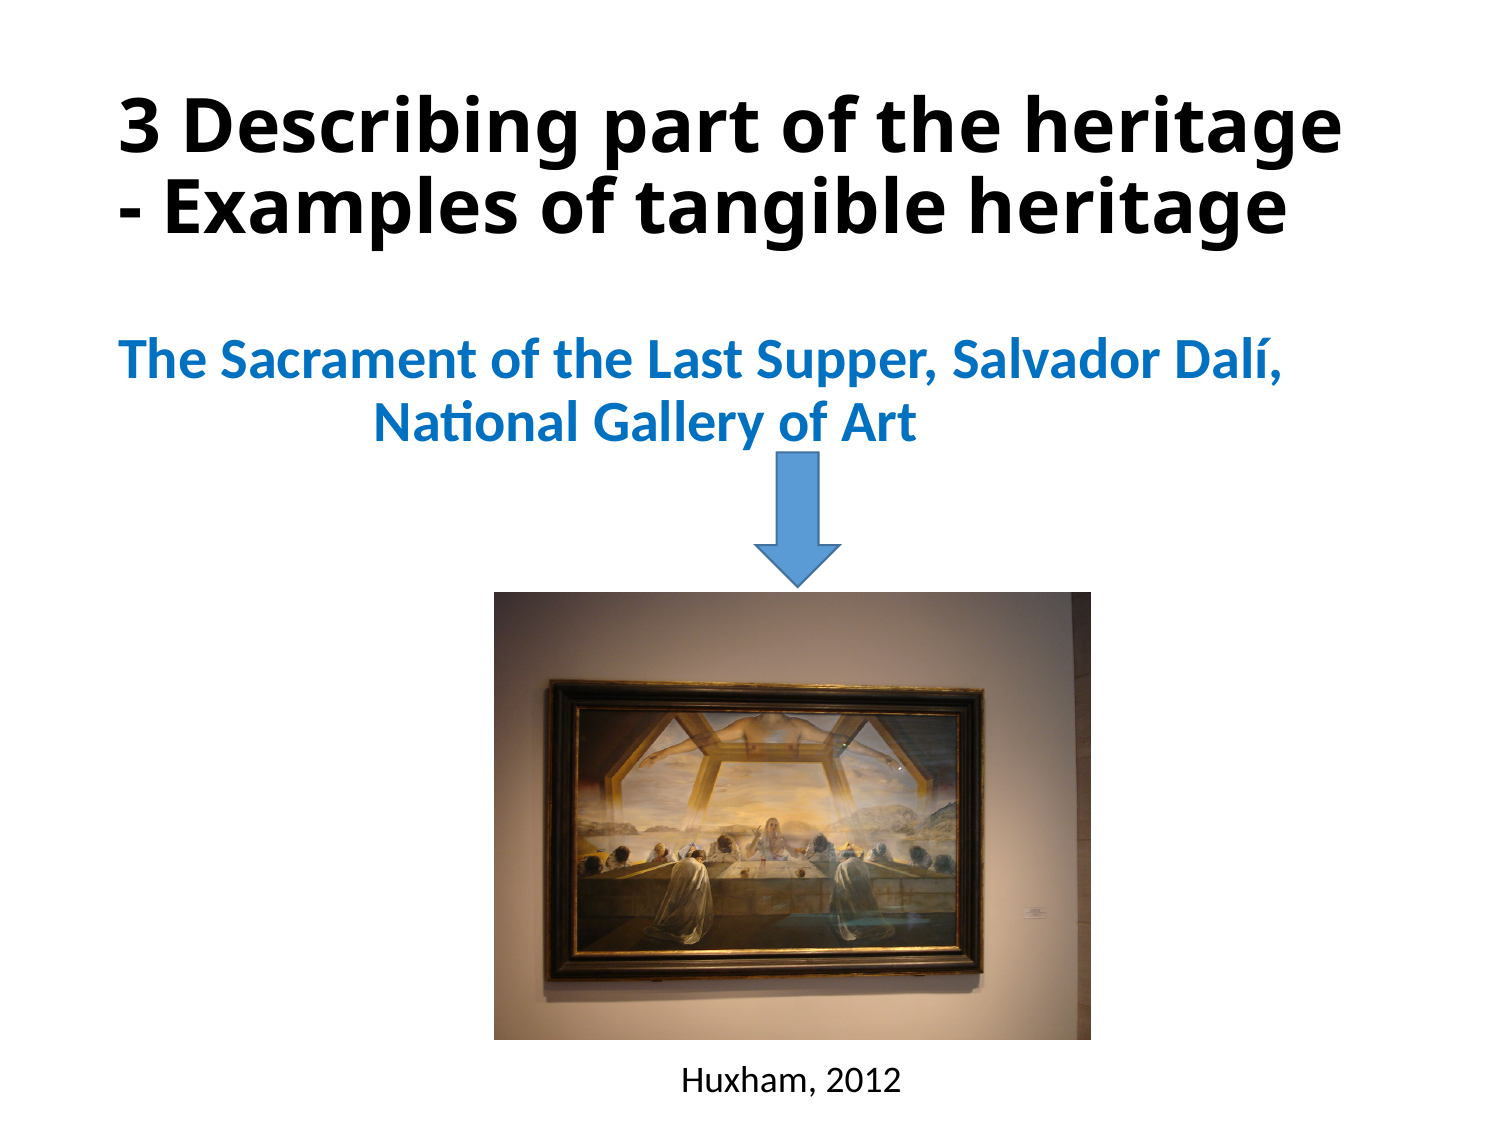

# 3 Describing part of the heritage - Examples of tangible heritage
The Sacrament of the Last Supper, Salvador Dalí, National Gallery of Art
Huxham, 2012